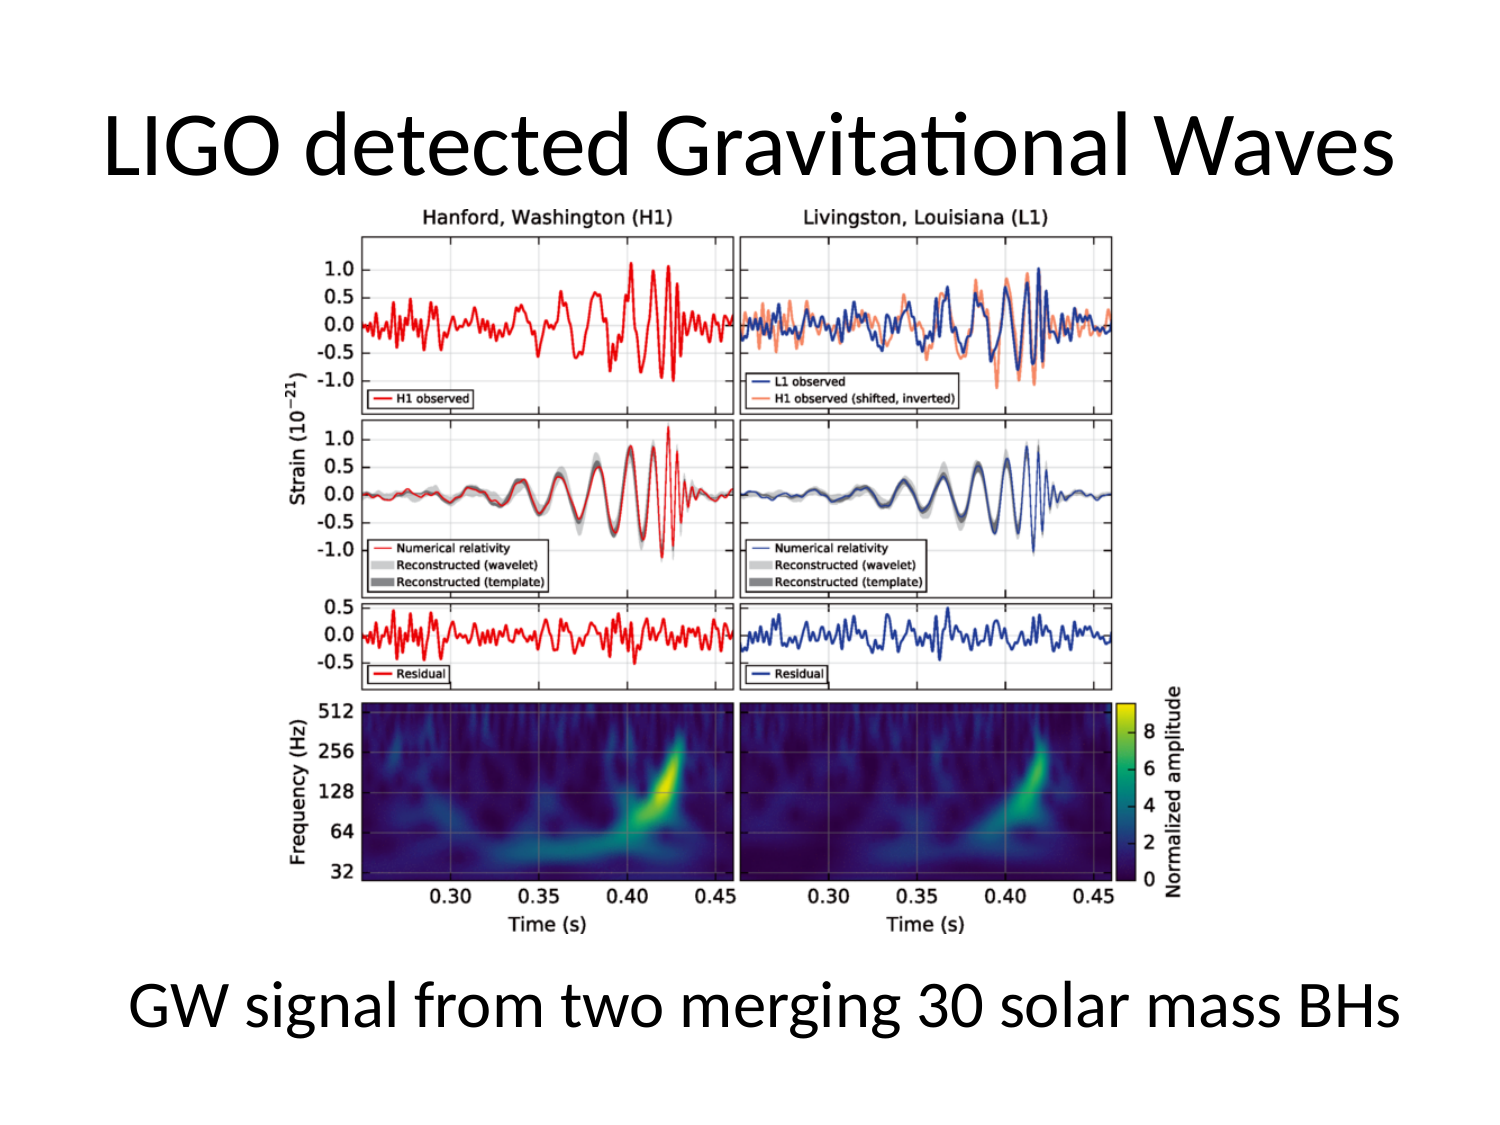

# LIGO detected Gravitational Waves
GW signal from two merging 30 solar mass BHs